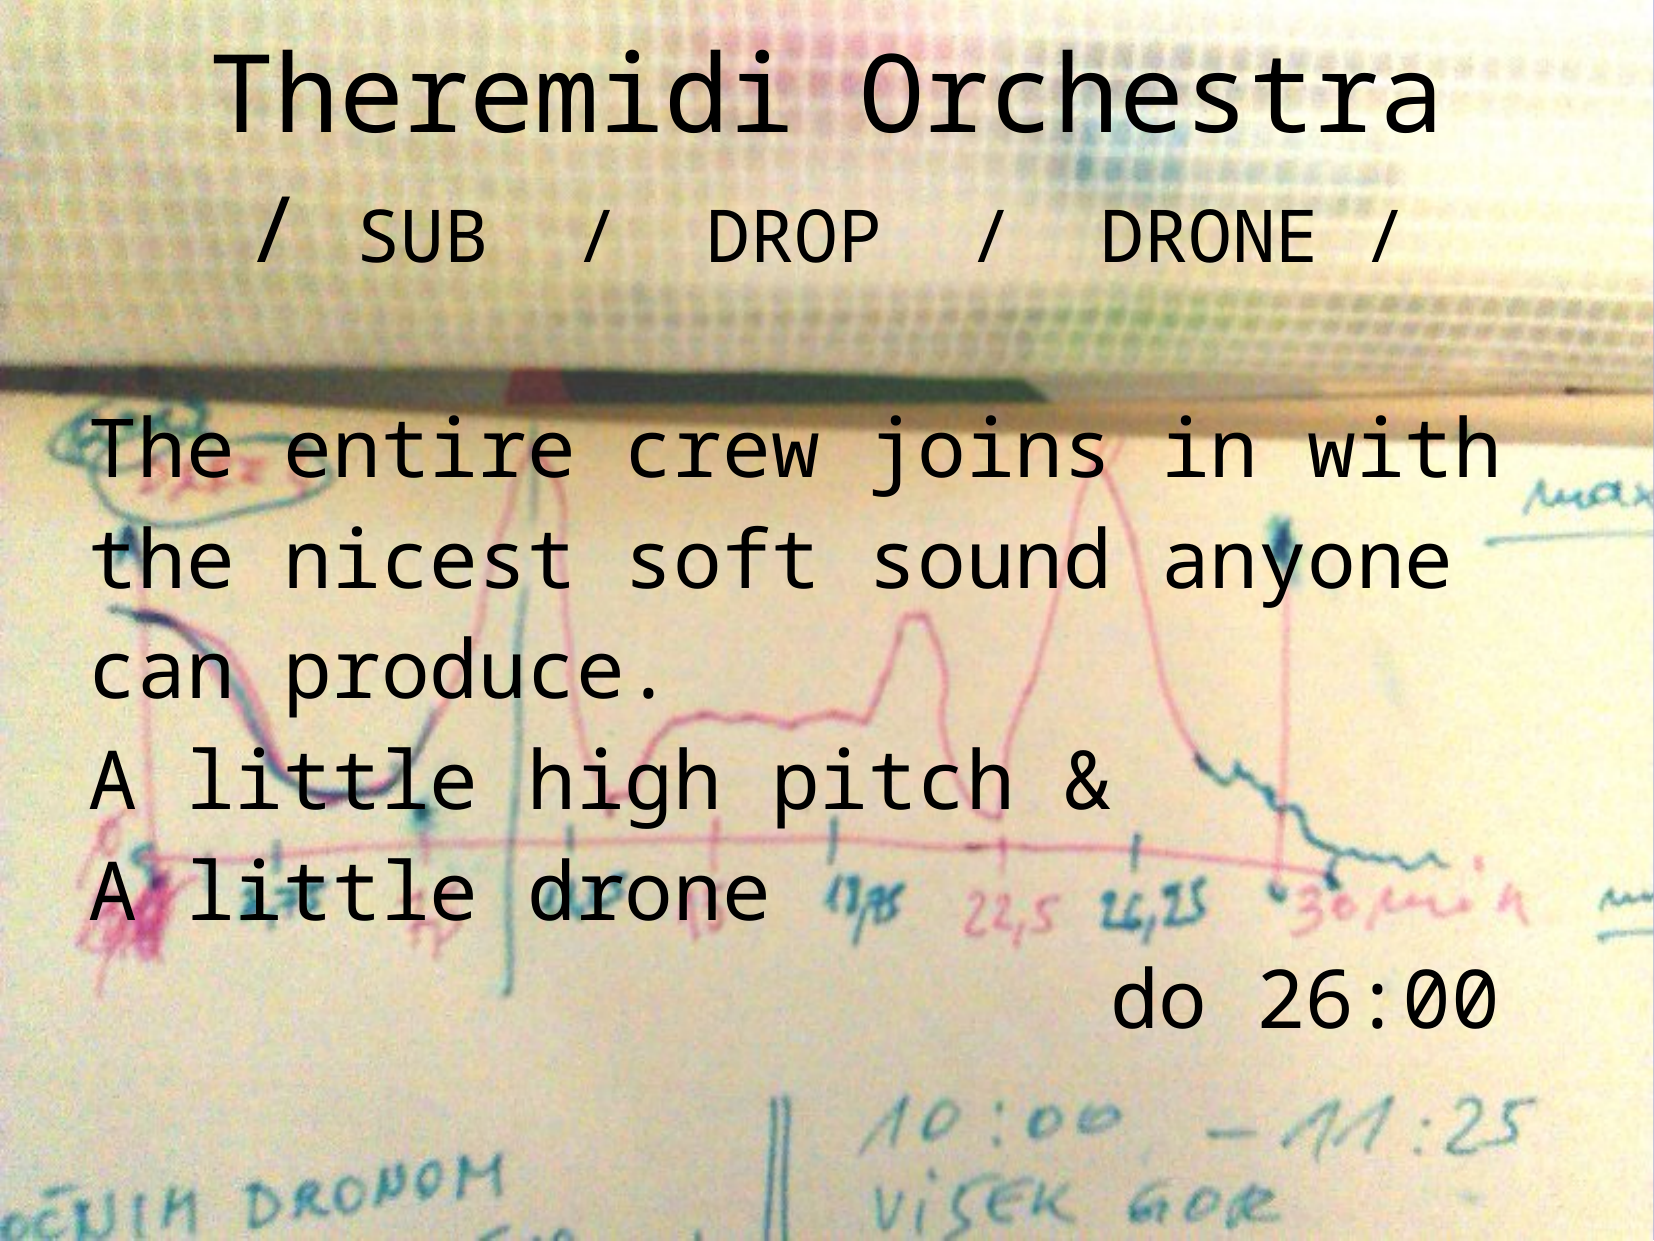

# Theremidi Orchestra / SUB / DROP / DRONE /
The entire crew joins in with the nicest soft sound anyone can produce.
A little high pitch &
A little drone
do 26:00